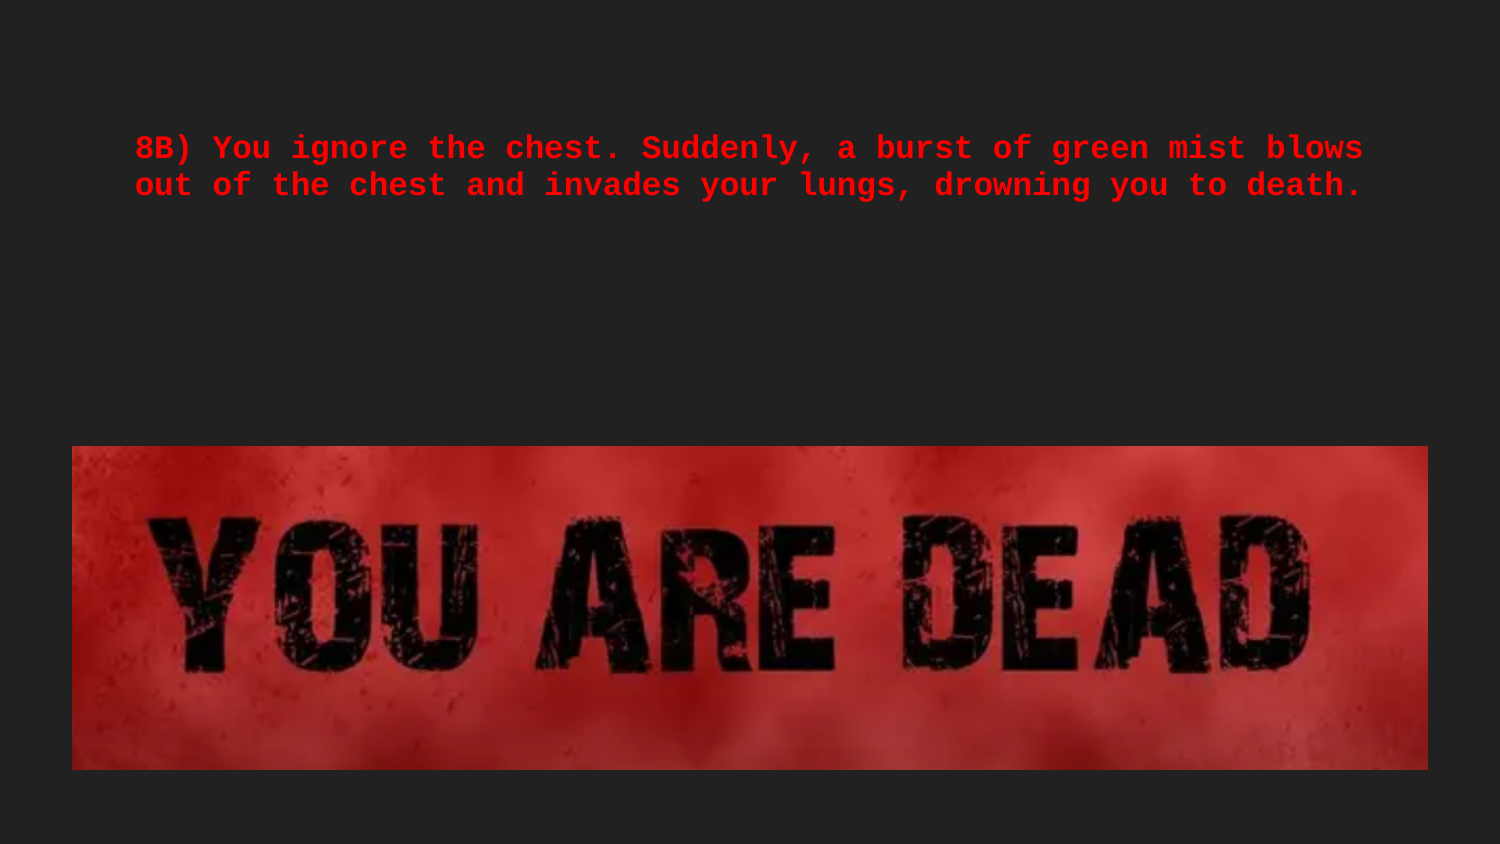

# 8B) You ignore the chest. Suddenly, a burst of green mist blows out of the chest and invades your lungs, drowning you to death.